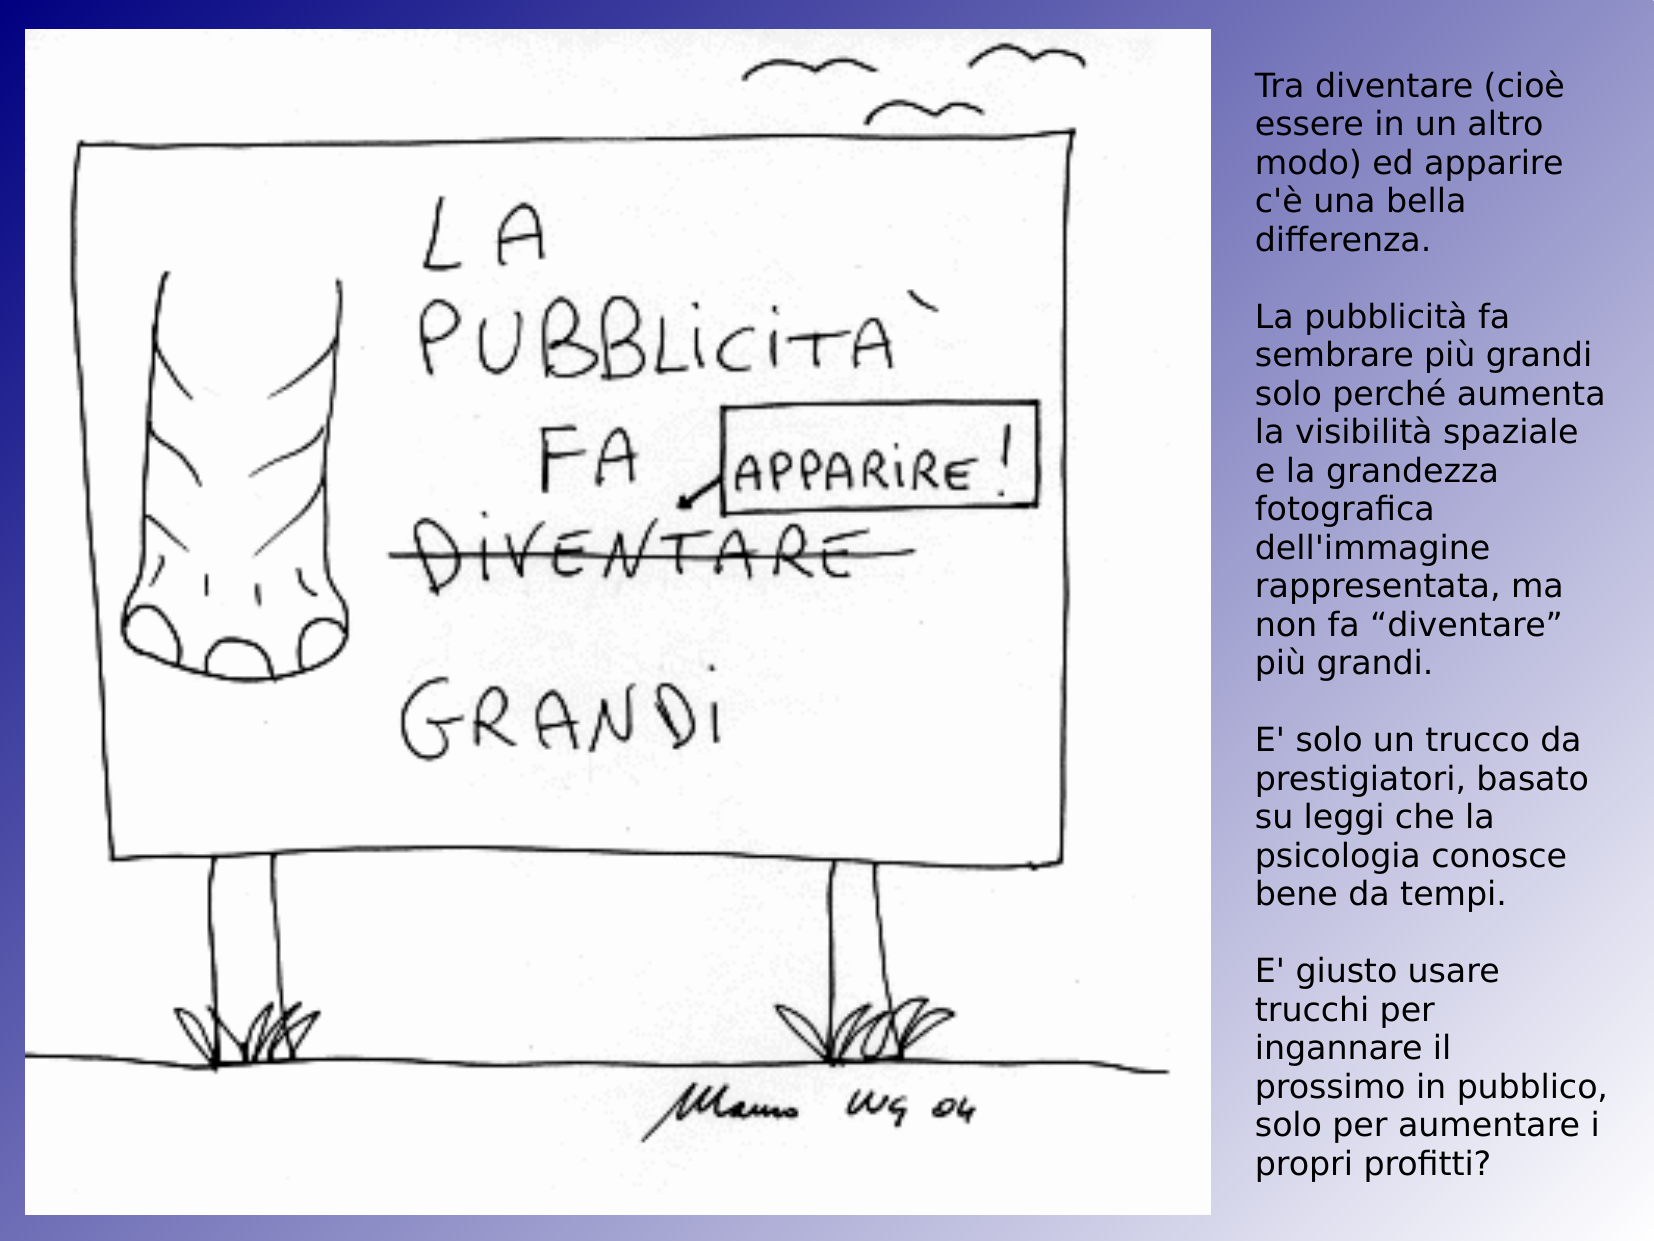

Tra diventare (cioè essere in un altro modo) ed apparire c'è una bella differenza.
La pubblicità fa sembrare più grandi solo perché aumenta la visibilità spaziale e la grandezza fotografica dell'immagine rappresentata, ma non fa “diventare” più grandi.
E' solo un trucco da prestigiatori, basato su leggi che la psicologia conosce bene da tempi.
E' giusto usare trucchi per ingannare il prossimo in pubblico, solo per aumentare i propri profitti?